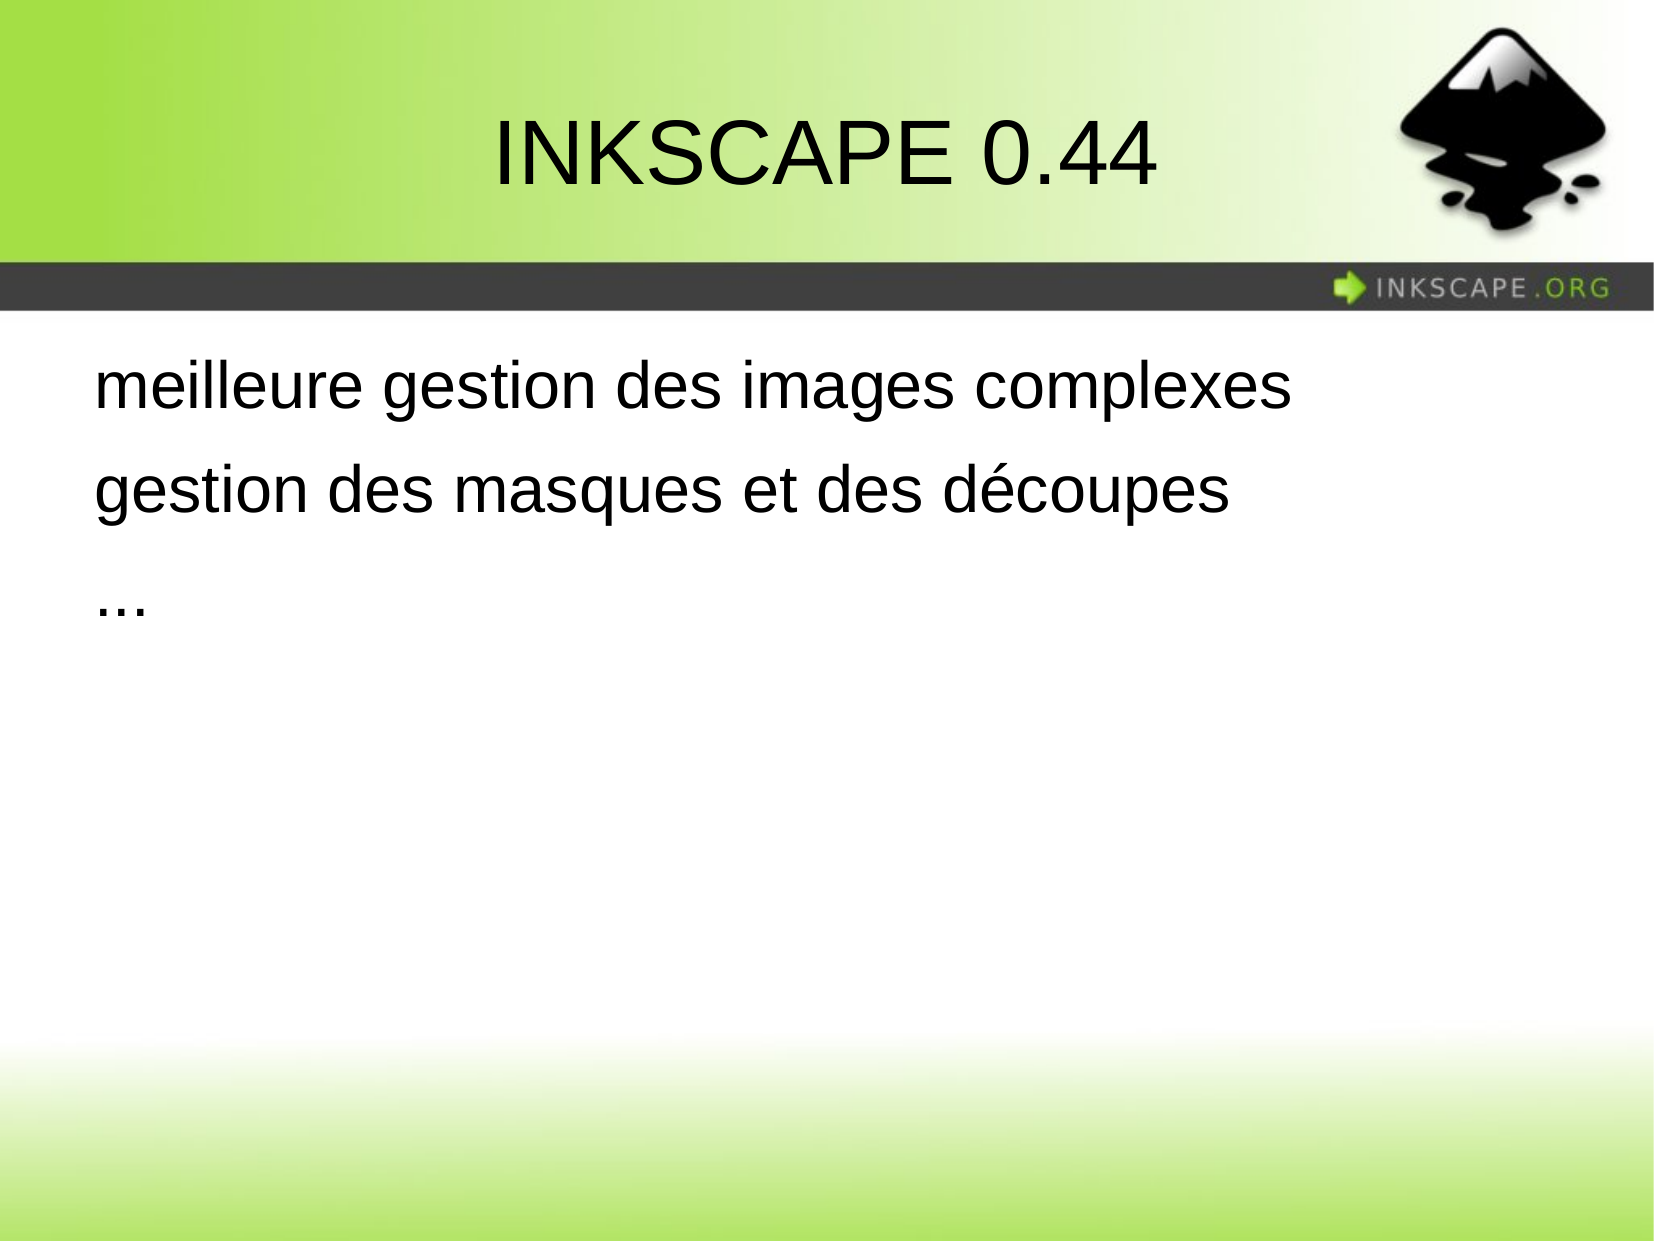

# INKSCAPE 0.44
meilleure gestion des images complexes
gestion des masques et des découpes
...